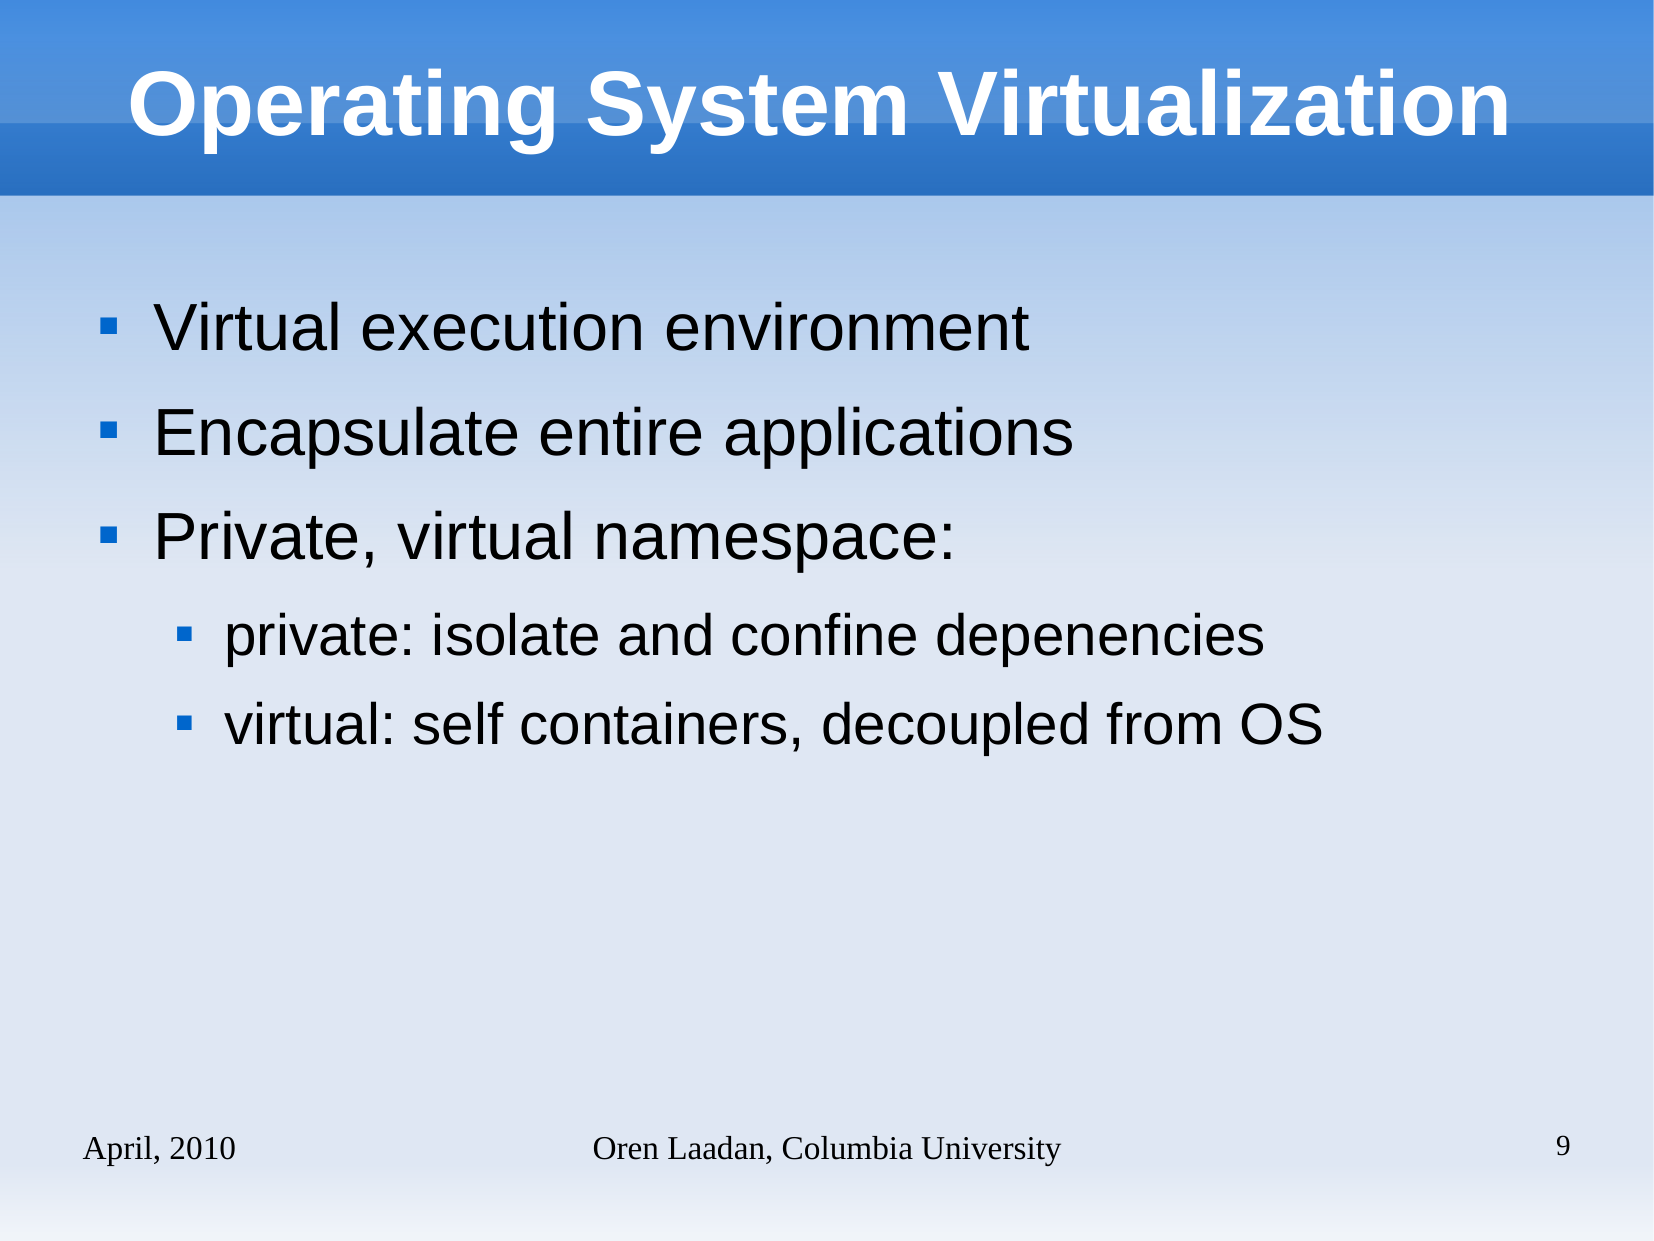

# Operating System Virtualization
Virtual execution environment
Encapsulate entire applications
Private, virtual namespace:
private: isolate and confine depenencies
virtual: self containers, decoupled from OS
9